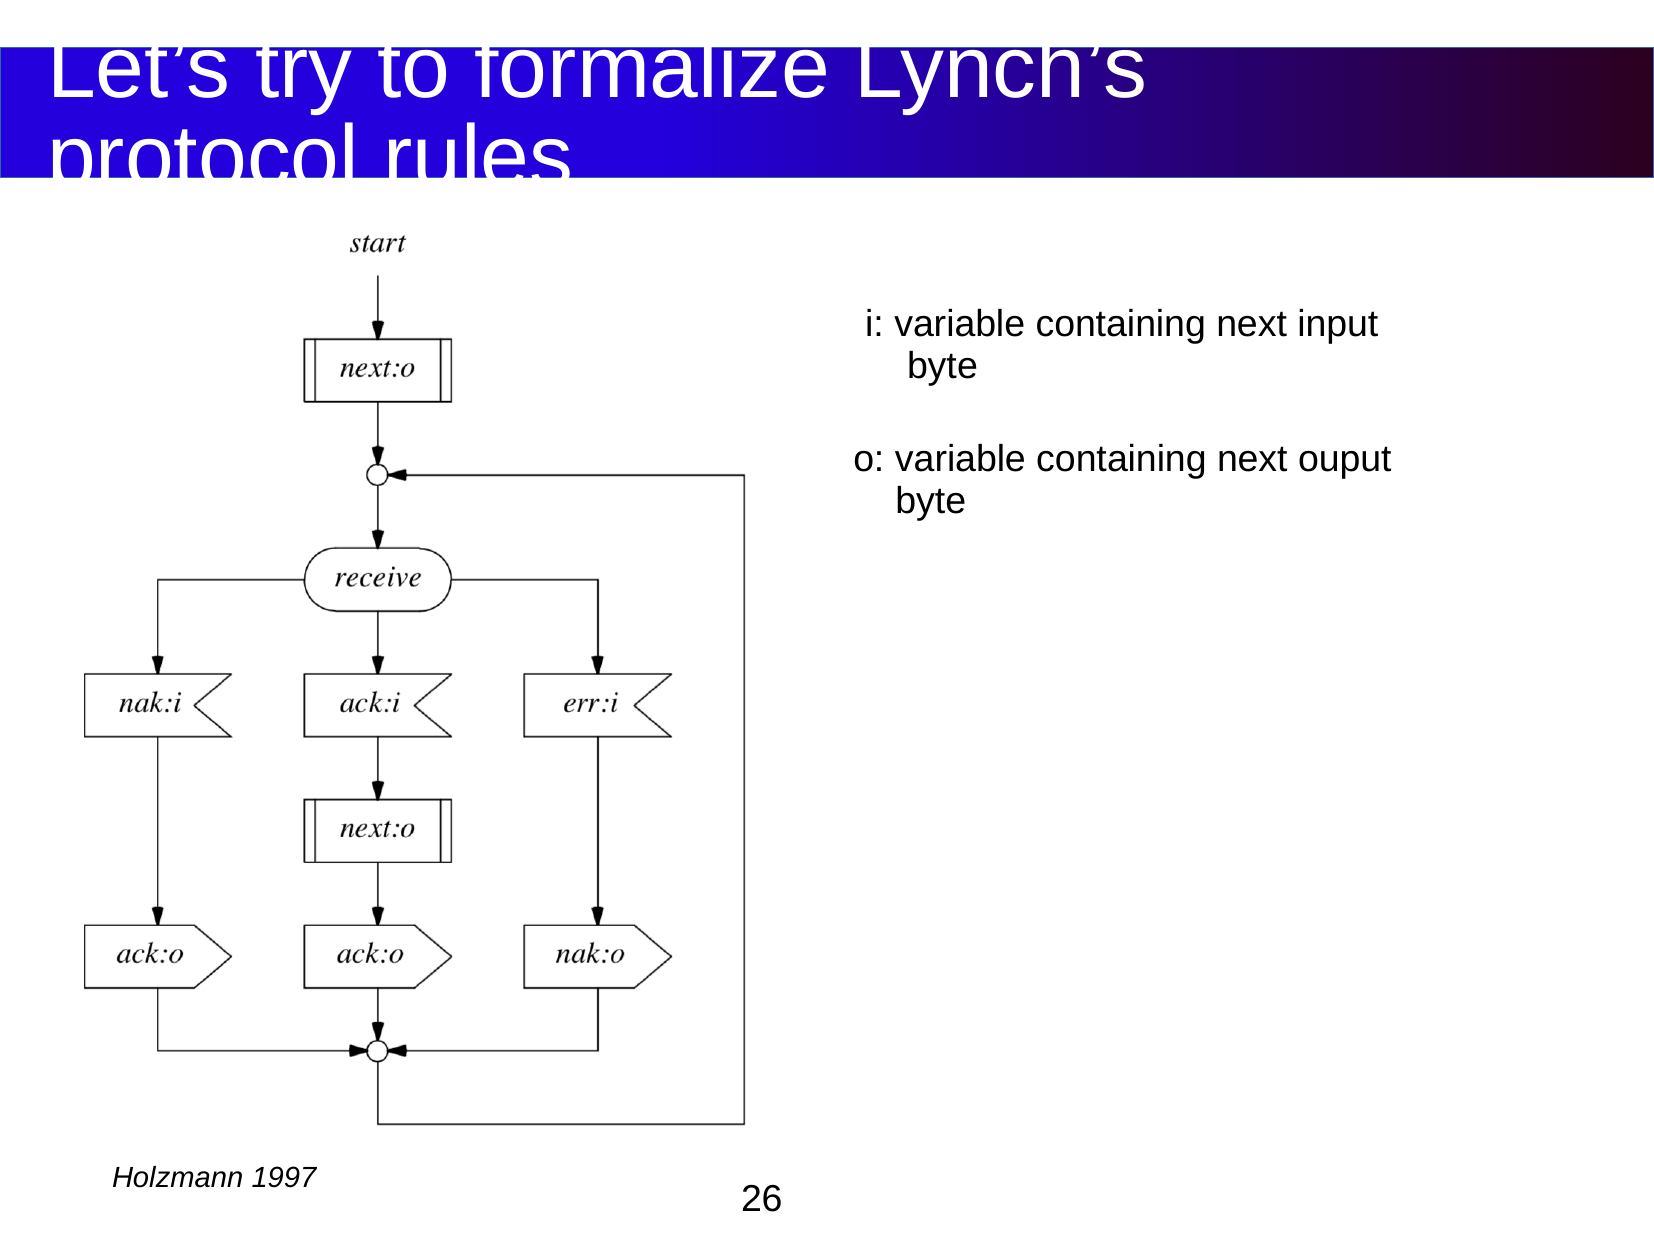

# Let’s try to formalize Lynch’s protocol rules
i: variable containing next input
 byte
o: variable containing next ouput
 byte
Holzmann 1997